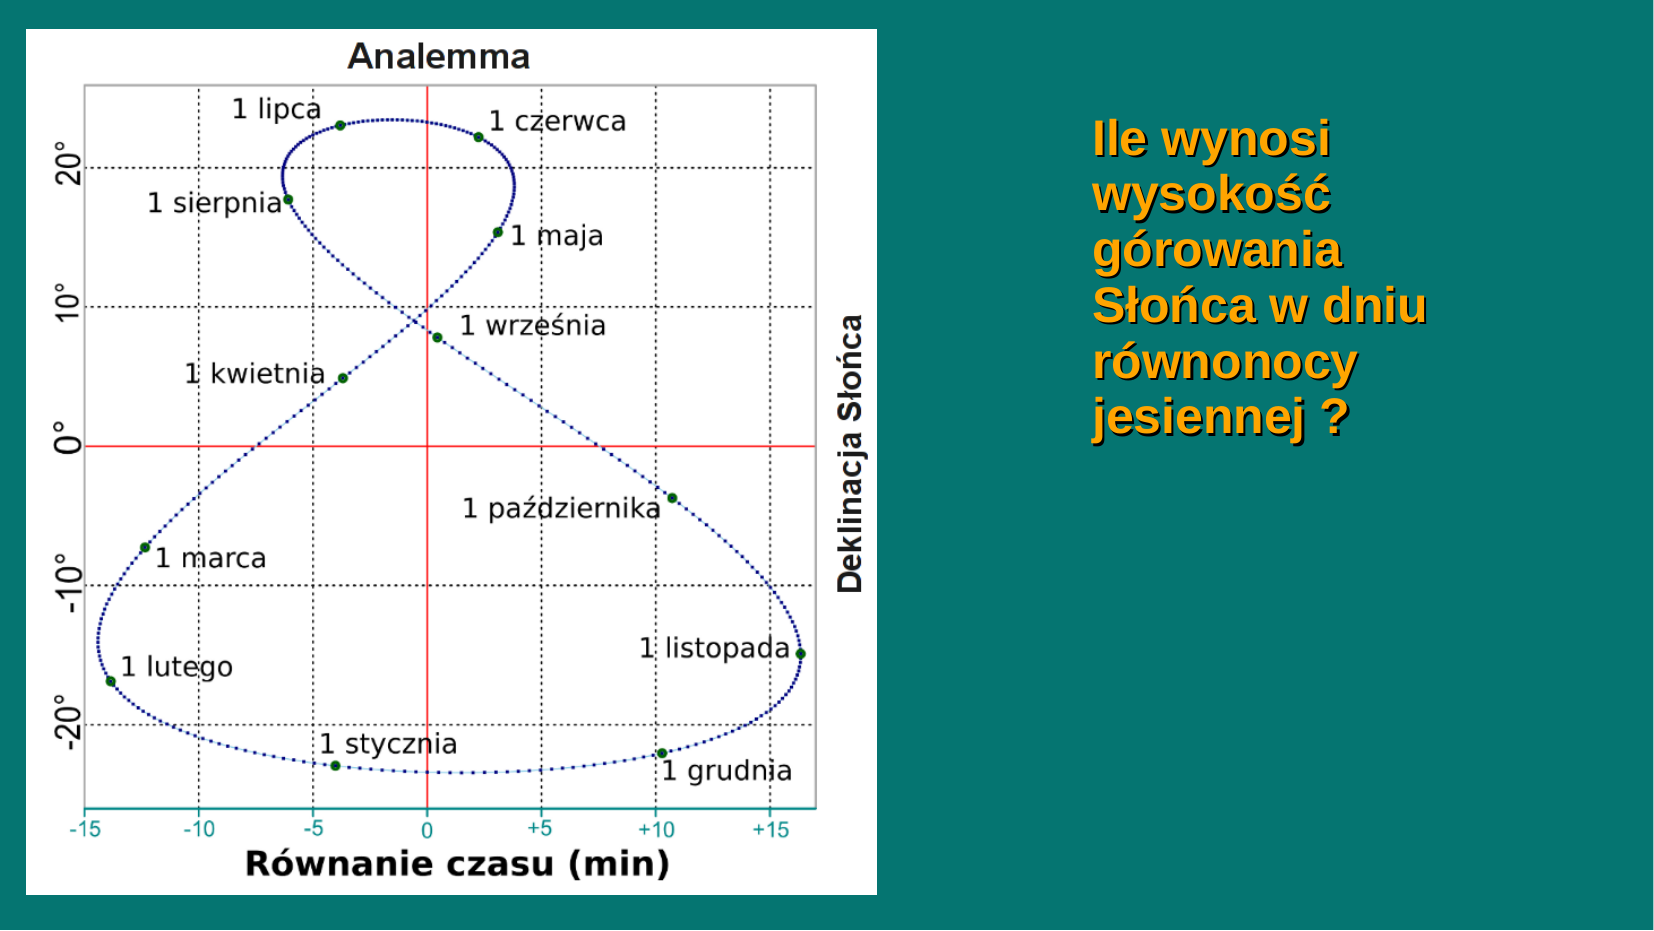

Ile wynosi wysokość górowania Słońca w dniu równonocy jesiennej ?